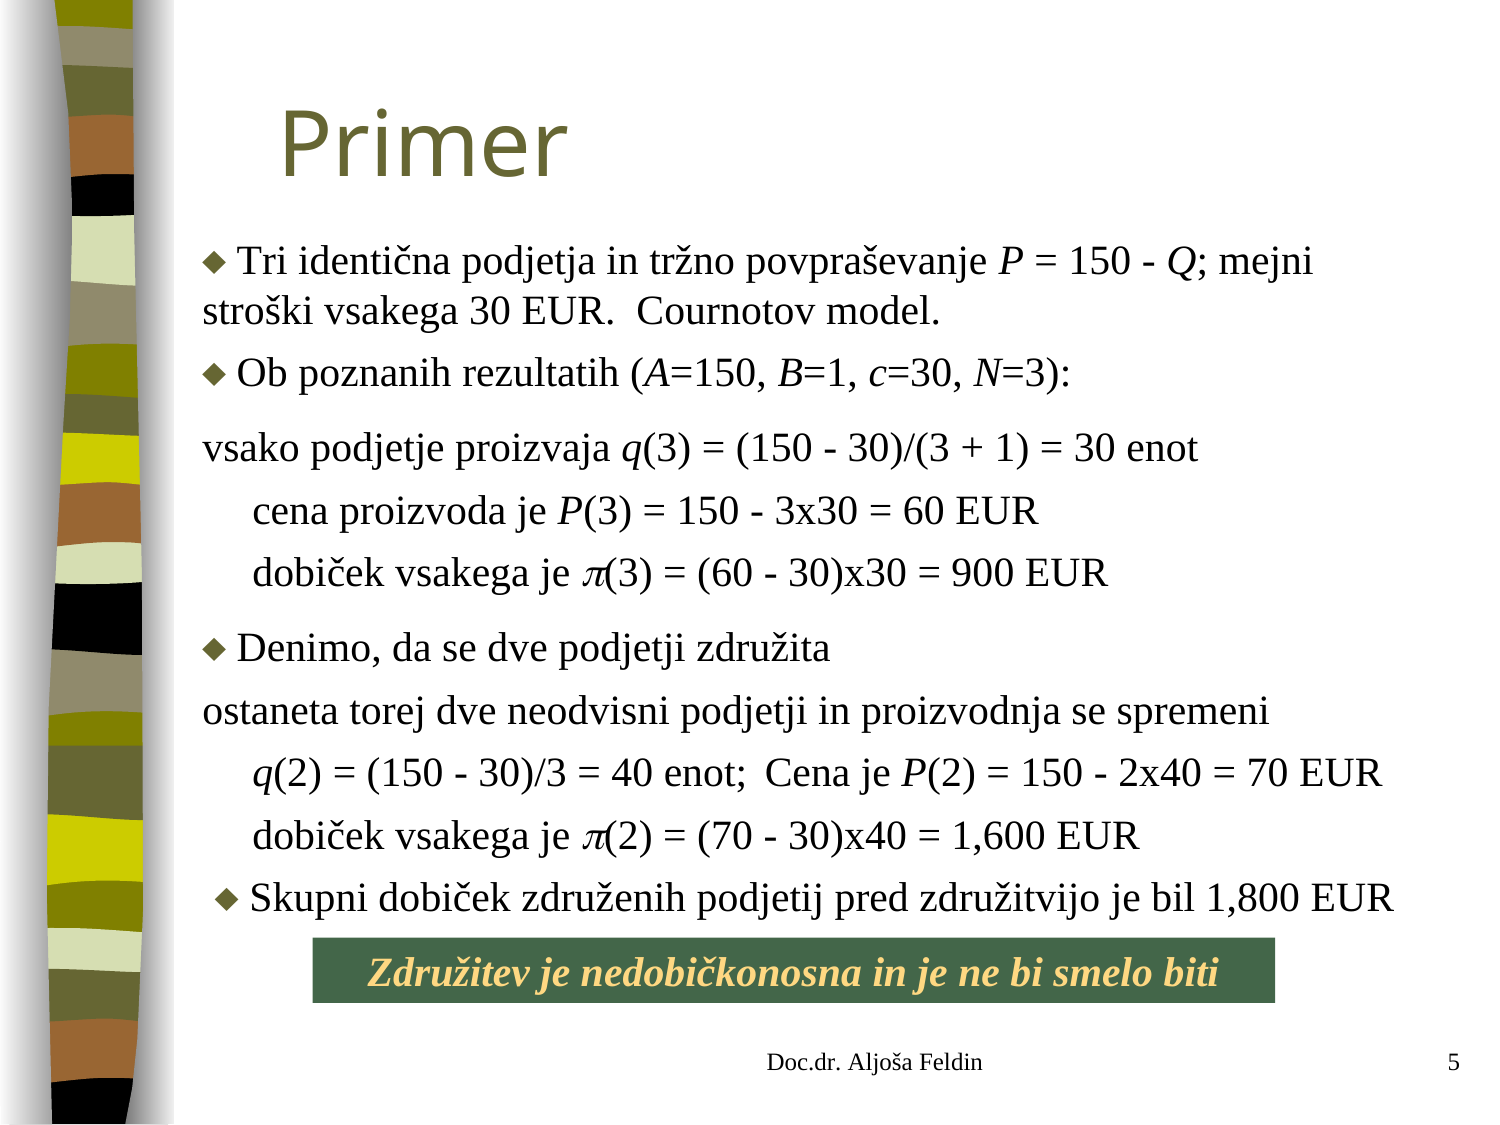

Primer
 Tri identična podjetja in tržno povpraševanje P = 150 - Q; mejni stroški vsakega 30 EUR. Cournotov model.
 Ob poznanih rezultatih (A=150, B=1, c=30, N=3):
vsako podjetje proizvaja q(3) = (150 - 30)/(3 + 1) = 30 enot
cena proizvoda je P(3) = 150 - 3x30 = 60 EUR
dobiček vsakega je (3) = (60 - 30)x30 = 900 EUR
 Denimo, da se dve podjetji združita
ostaneta torej dve neodvisni podjetji in proizvodnja se spremeni
q(2) = (150 - 30)/3 = 40 enot;
Cena je P(2) = 150 - 2x40 = 70 EUR
dobiček vsakega je (2) = (70 - 30)x40 = 1,600 EUR
 Skupni dobiček združenih podjetij pred združitvijo je bil 1,800 EUR
Združitev je nedobičkonosna in je ne bi smelo biti
Doc.dr. Aljoša Feldin